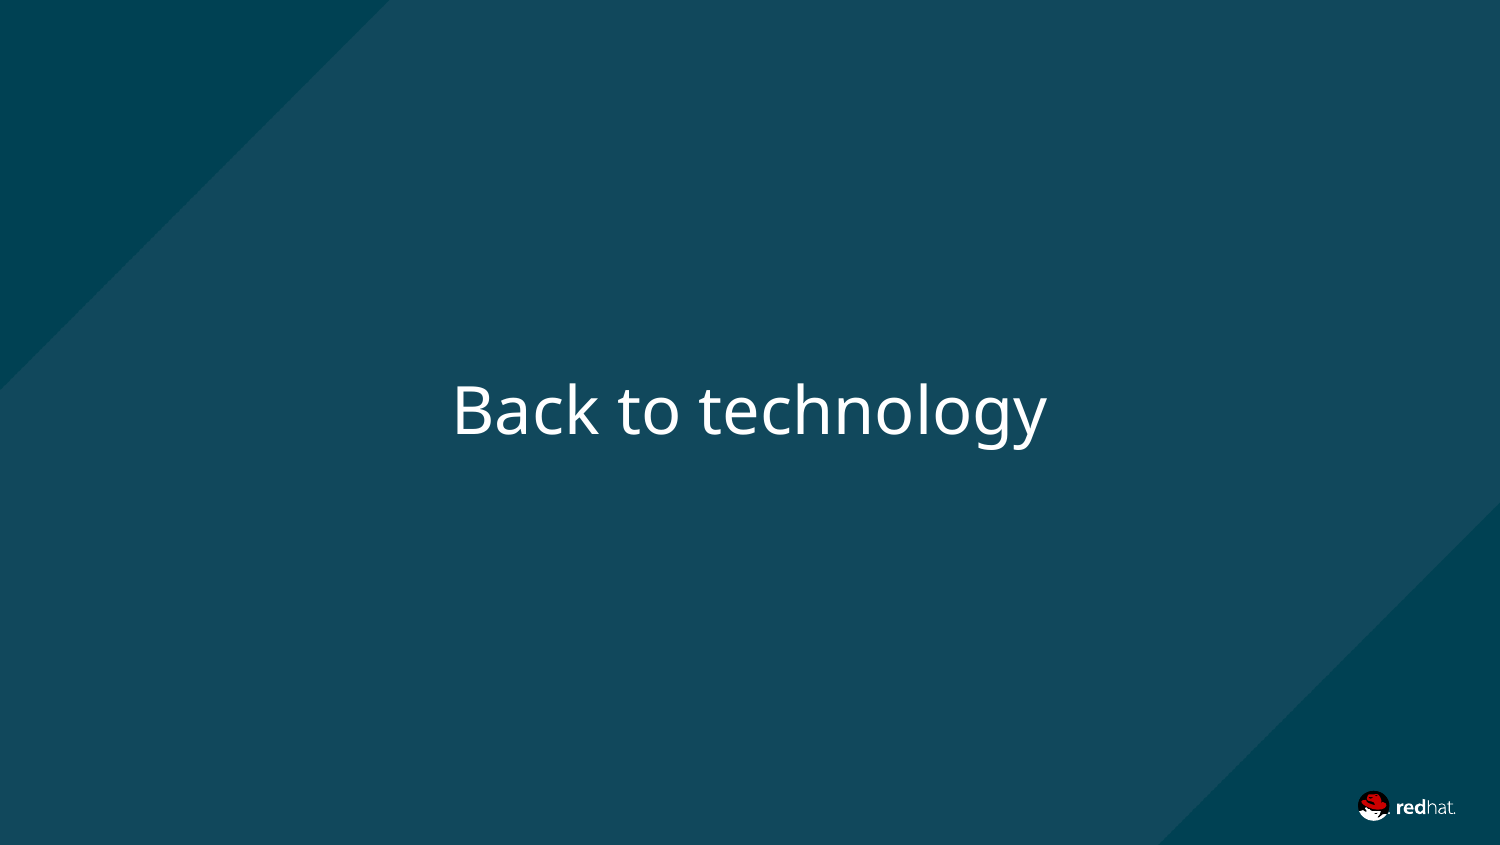

# Back to technology
INSERT DESIGNATOR, IF NEEDED
9